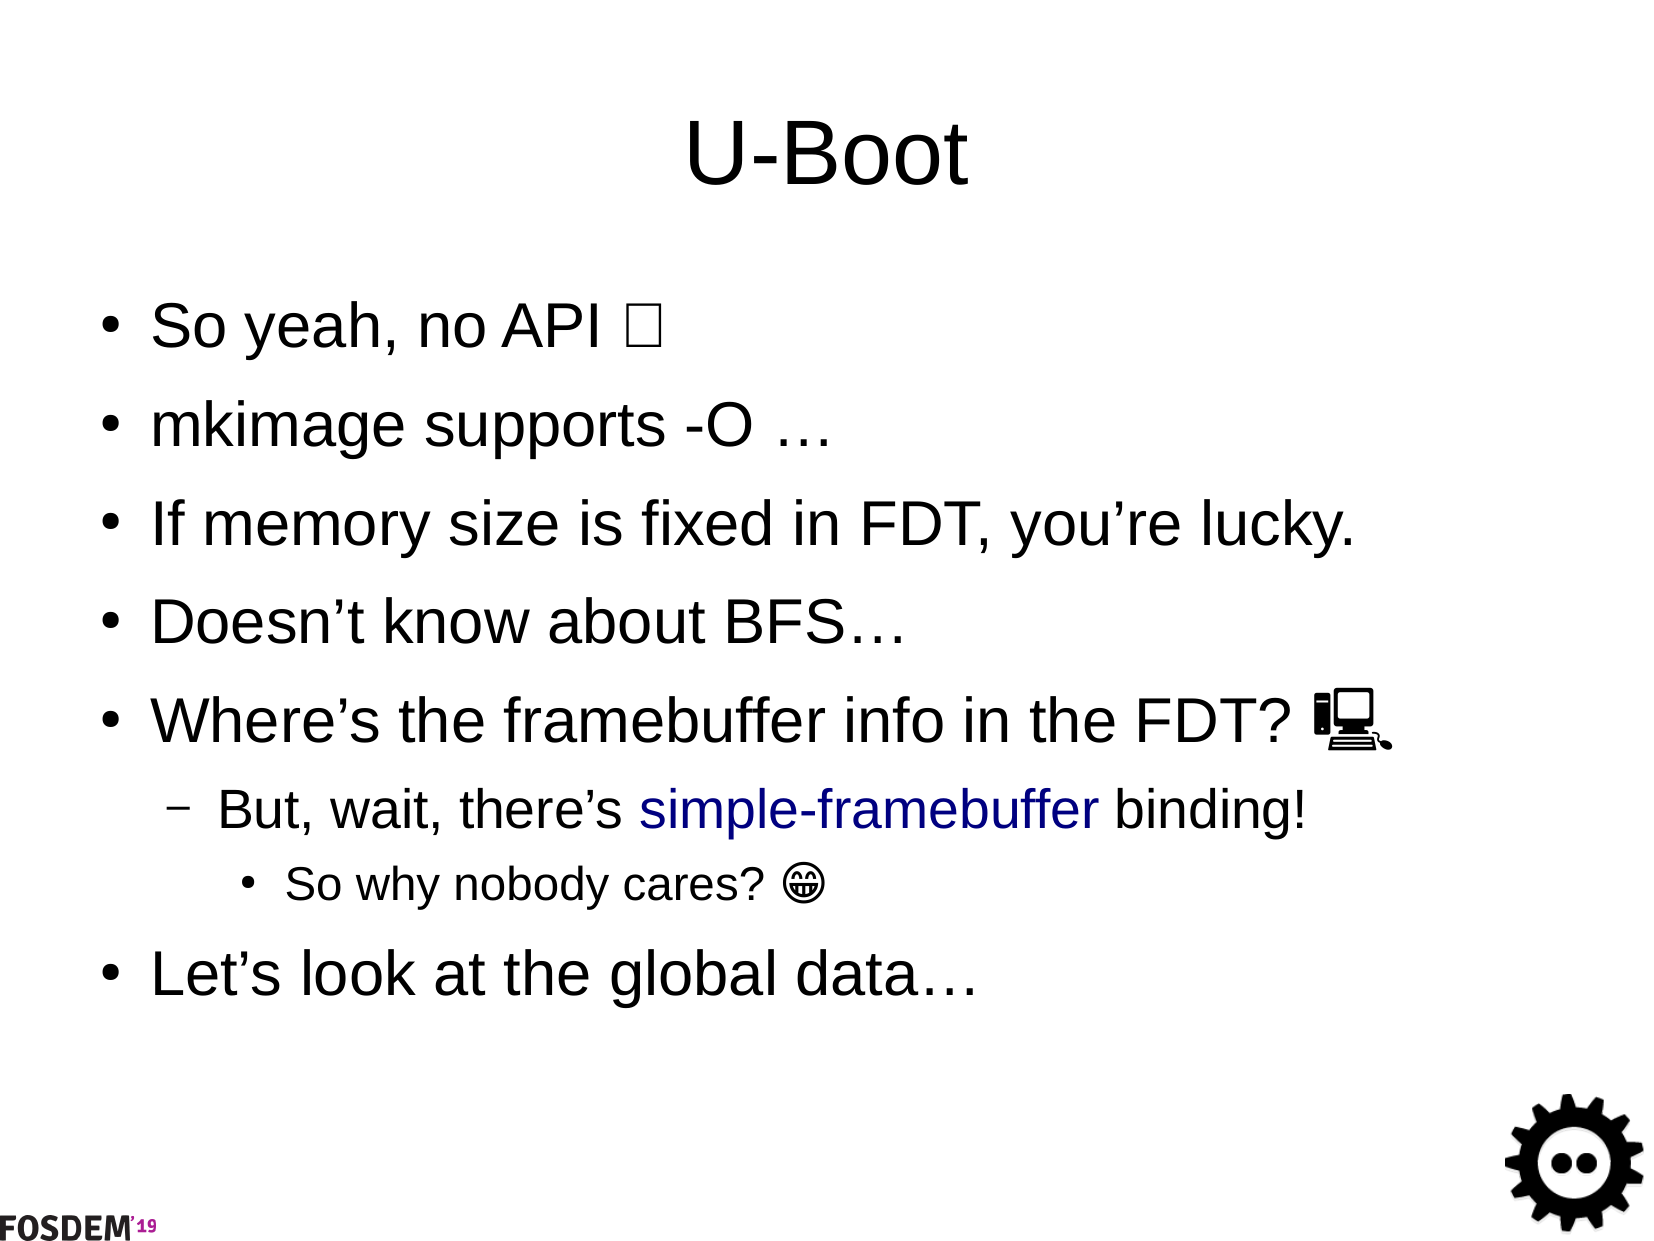

# U-Boot
So yeah, no API 🙄
mkimage supports -O …
If memory size is fixed in FDT, you’re lucky.
Doesn’t know about BFS…
Where’s the framebuffer info in the FDT? 🖳
But, wait, there’s simple-framebuffer binding!
So why nobody cares? 😁
Let’s look at the global data…